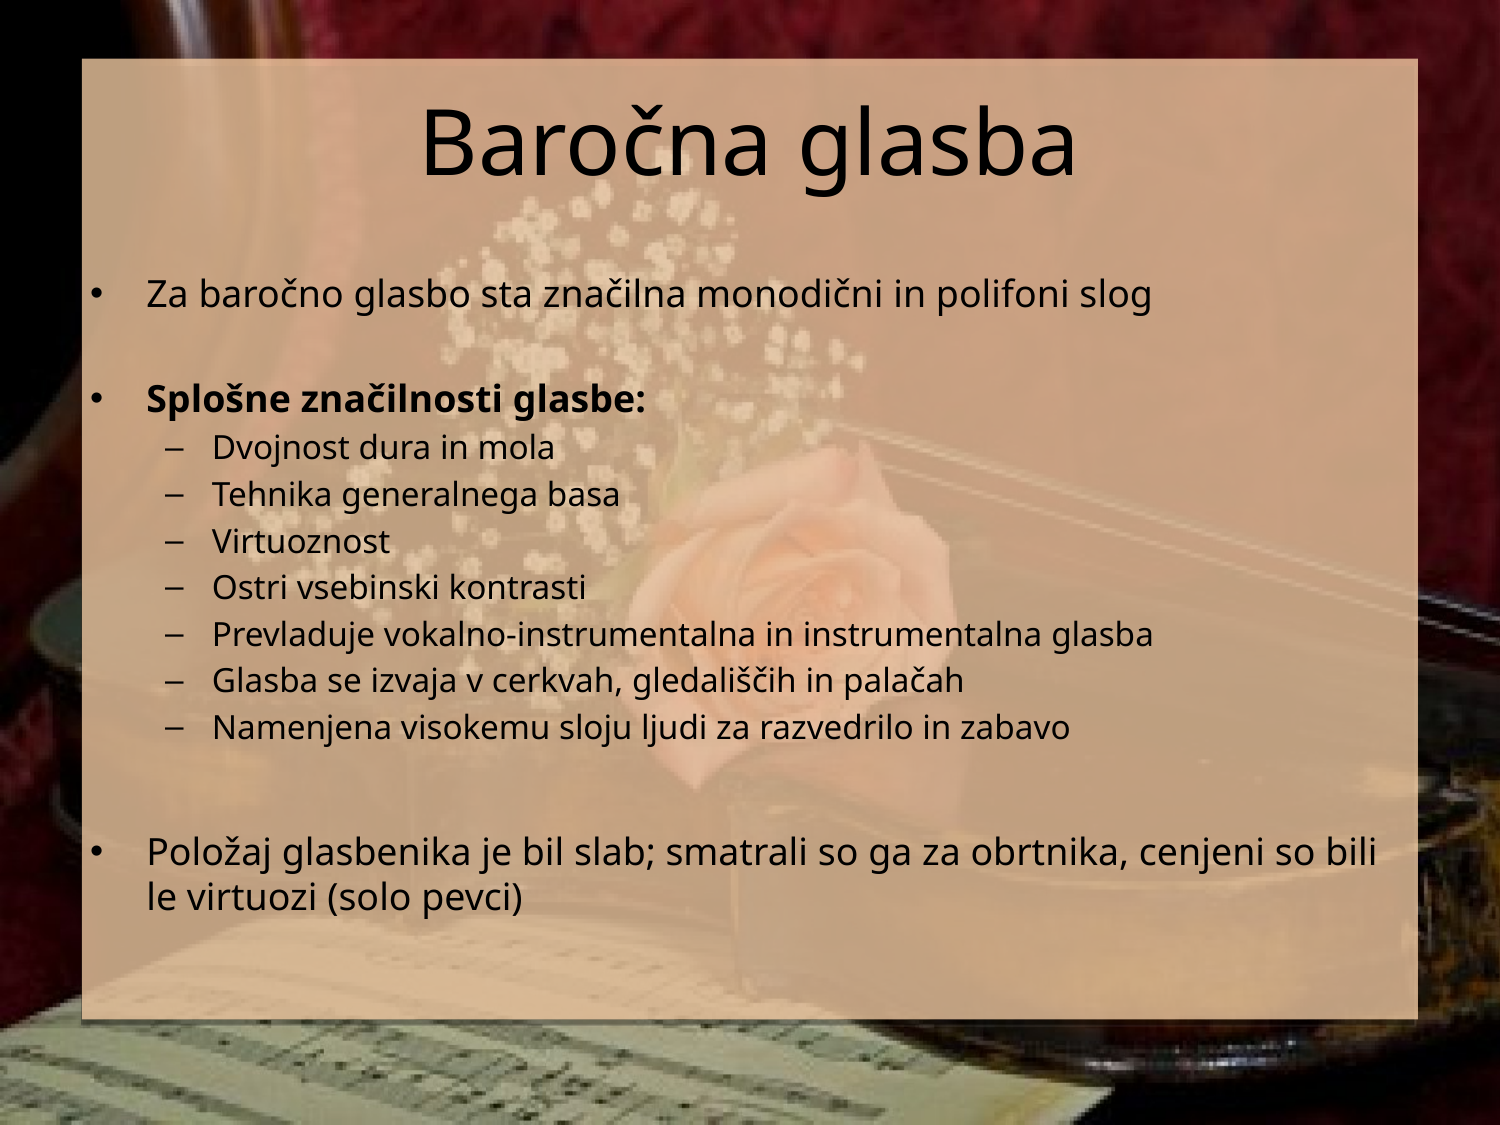

# Baročna glasba
Za baročno glasbo sta značilna monodični in polifoni slog
Splošne značilnosti glasbe:
Dvojnost dura in mola
Tehnika generalnega basa
Virtuoznost
Ostri vsebinski kontrasti
Prevladuje vokalno-instrumentalna in instrumentalna glasba
Glasba se izvaja v cerkvah, gledališčih in palačah
Namenjena visokemu sloju ljudi za razvedrilo in zabavo
Položaj glasbenika je bil slab; smatrali so ga za obrtnika, cenjeni so bili le virtuozi (solo pevci)